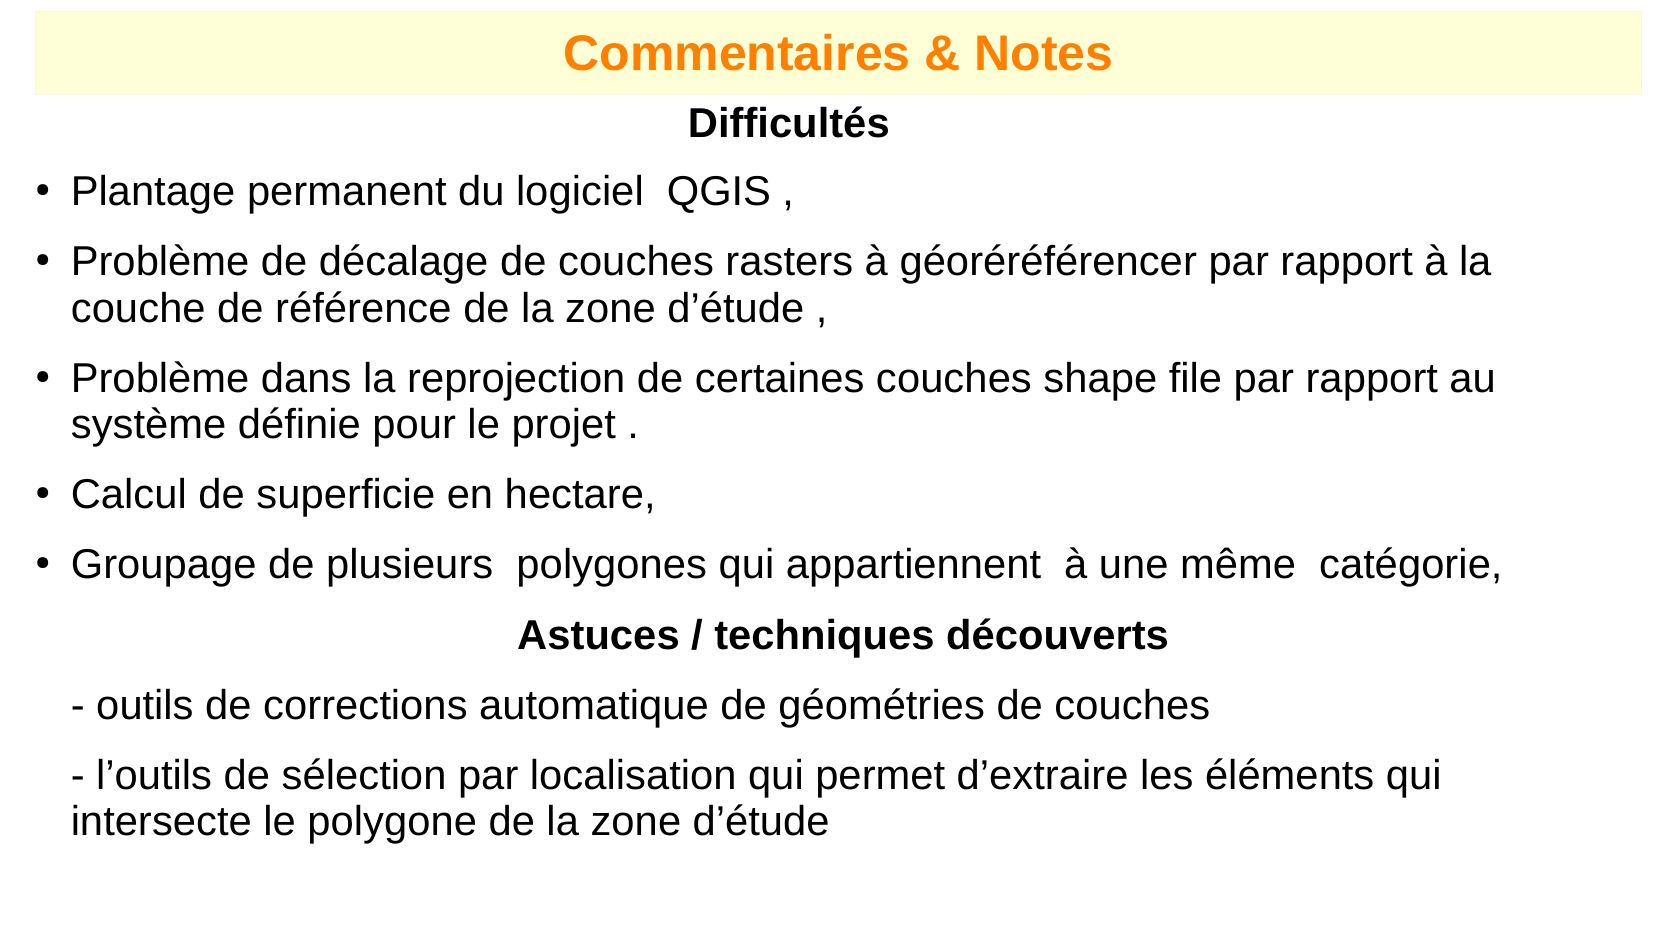

Commentaires & Notes
Difficultés
Plantage permanent du logiciel QGIS ,
Problème de décalage de couches rasters à géoréréférencer par rapport à la couche de référence de la zone d’étude ,
Problème dans la reprojection de certaines couches shape file par rapport au système définie pour le projet .
Calcul de superficie en hectare,
Groupage de plusieurs polygones qui appartiennent à une même catégorie,
Astuces / techniques découverts
- outils de corrections automatique de géométries de couches
- l’outils de sélection par localisation qui permet d’extraire les éléments qui intersecte le polygone de la zone d’étude